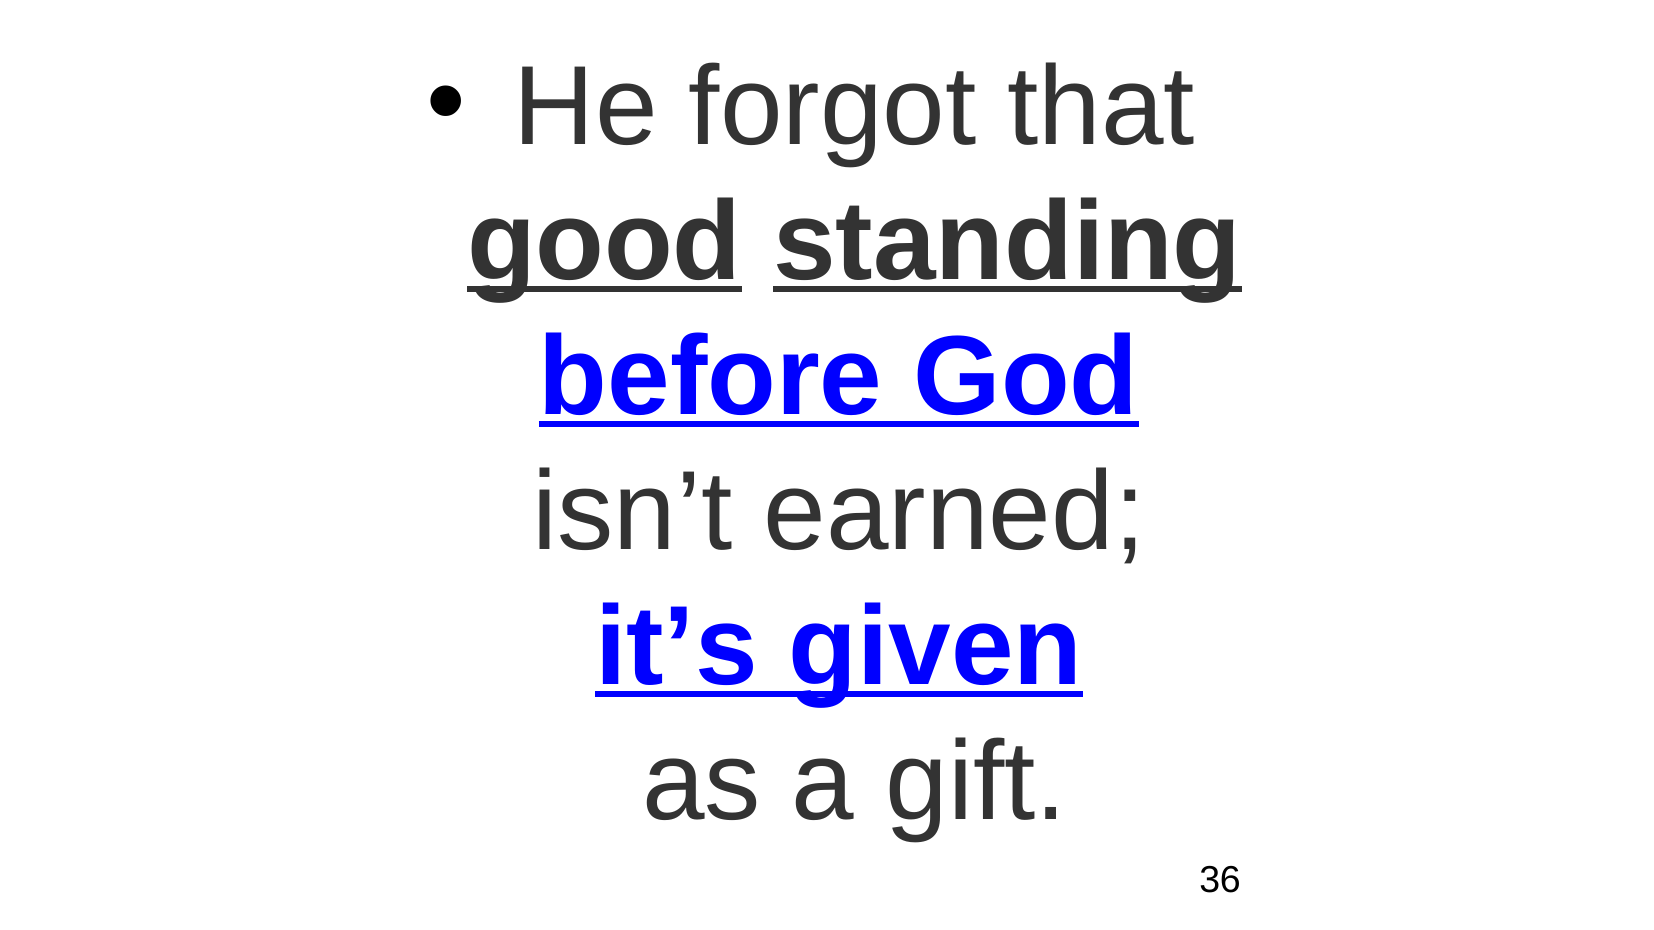

# He forgot that good standing before God isn’t earned; it’s given as a gift.
36